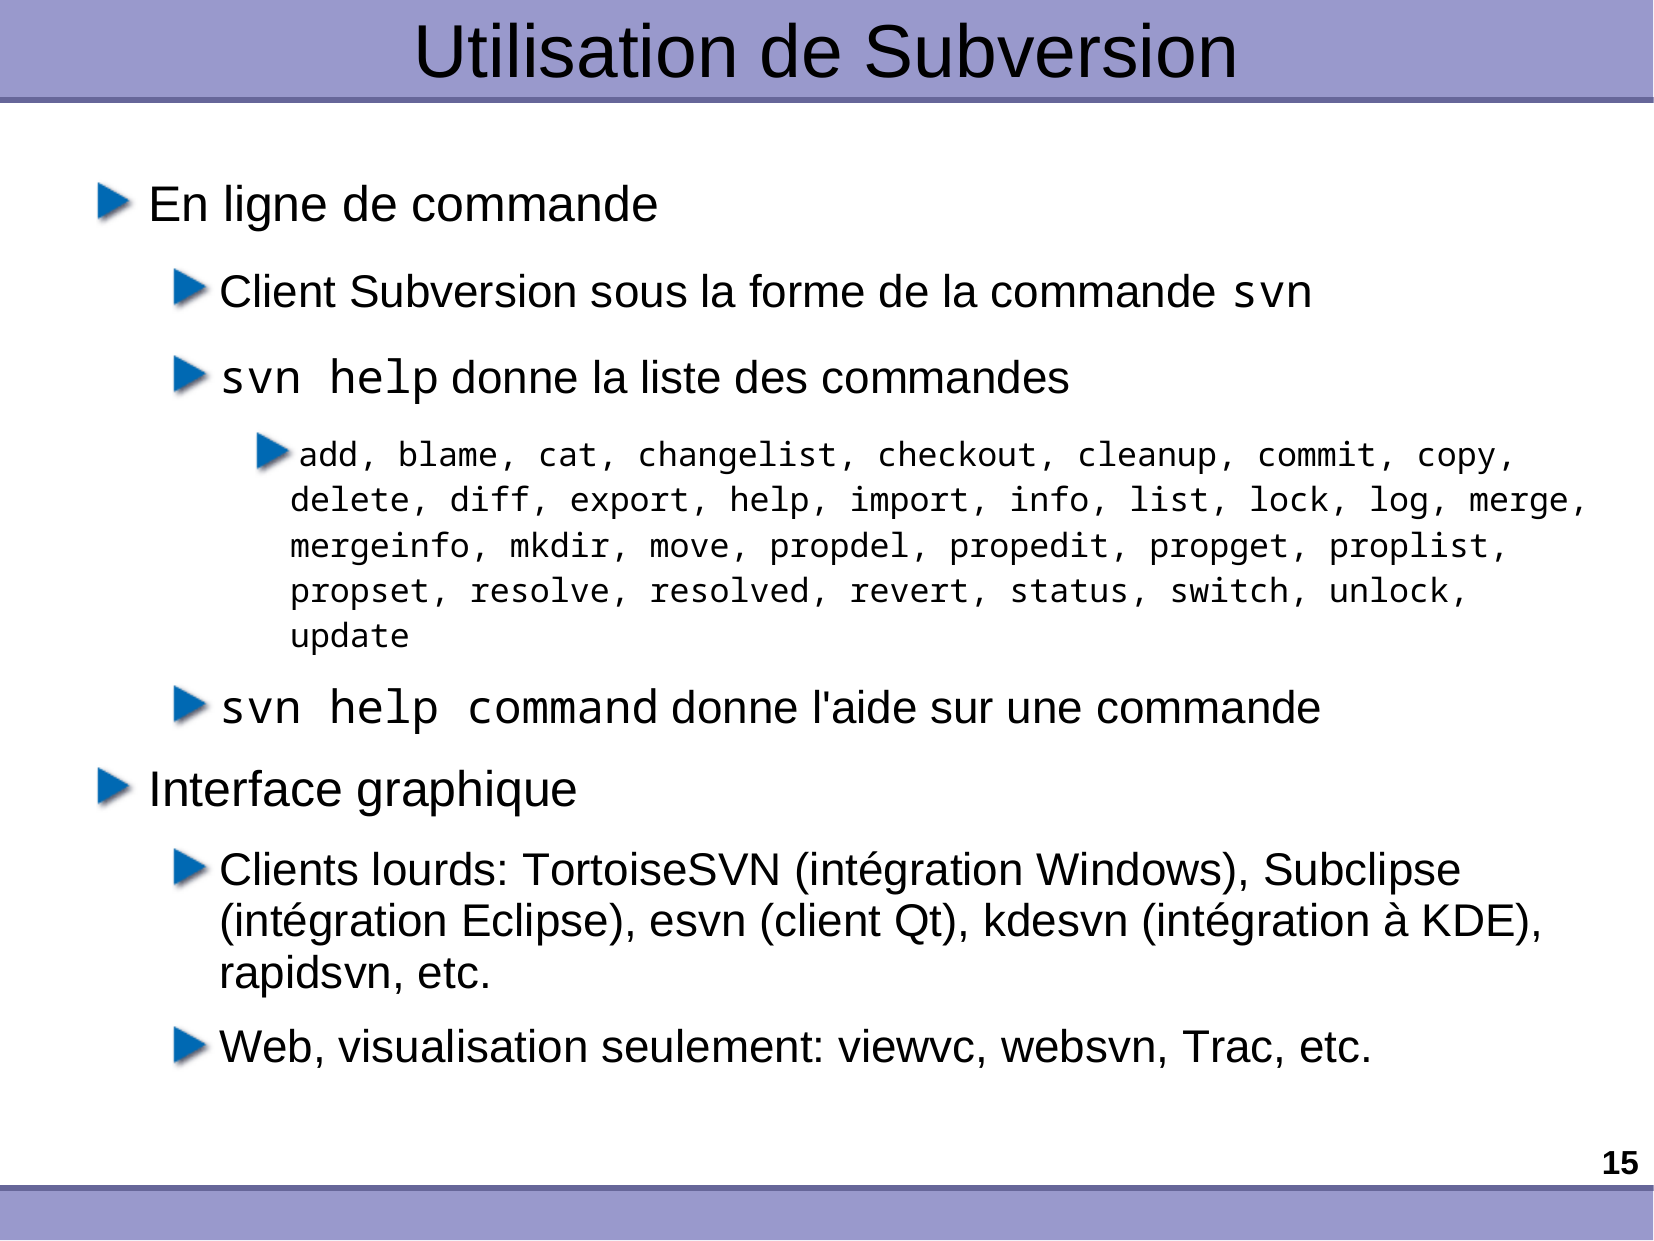

# Utilisation de Subversion
En ligne de commande
Client Subversion sous la forme de la commande svn
svn help donne la liste des commandes
add, blame, cat, changelist, checkout, cleanup, commit, copy, delete, diff, export, help, import, info, list, lock, log, merge, mergeinfo, mkdir, move, propdel, propedit, propget, proplist, propset, resolve, resolved, revert, status, switch, unlock, update
svn help command donne l'aide sur une commande
Interface graphique
Clients lourds: TortoiseSVN (intégration Windows), Subclipse (intégration Eclipse), esvn (client Qt), kdesvn (intégration à KDE), rapidsvn, etc.
Web, visualisation seulement: viewvc, websvn, Trac, etc.